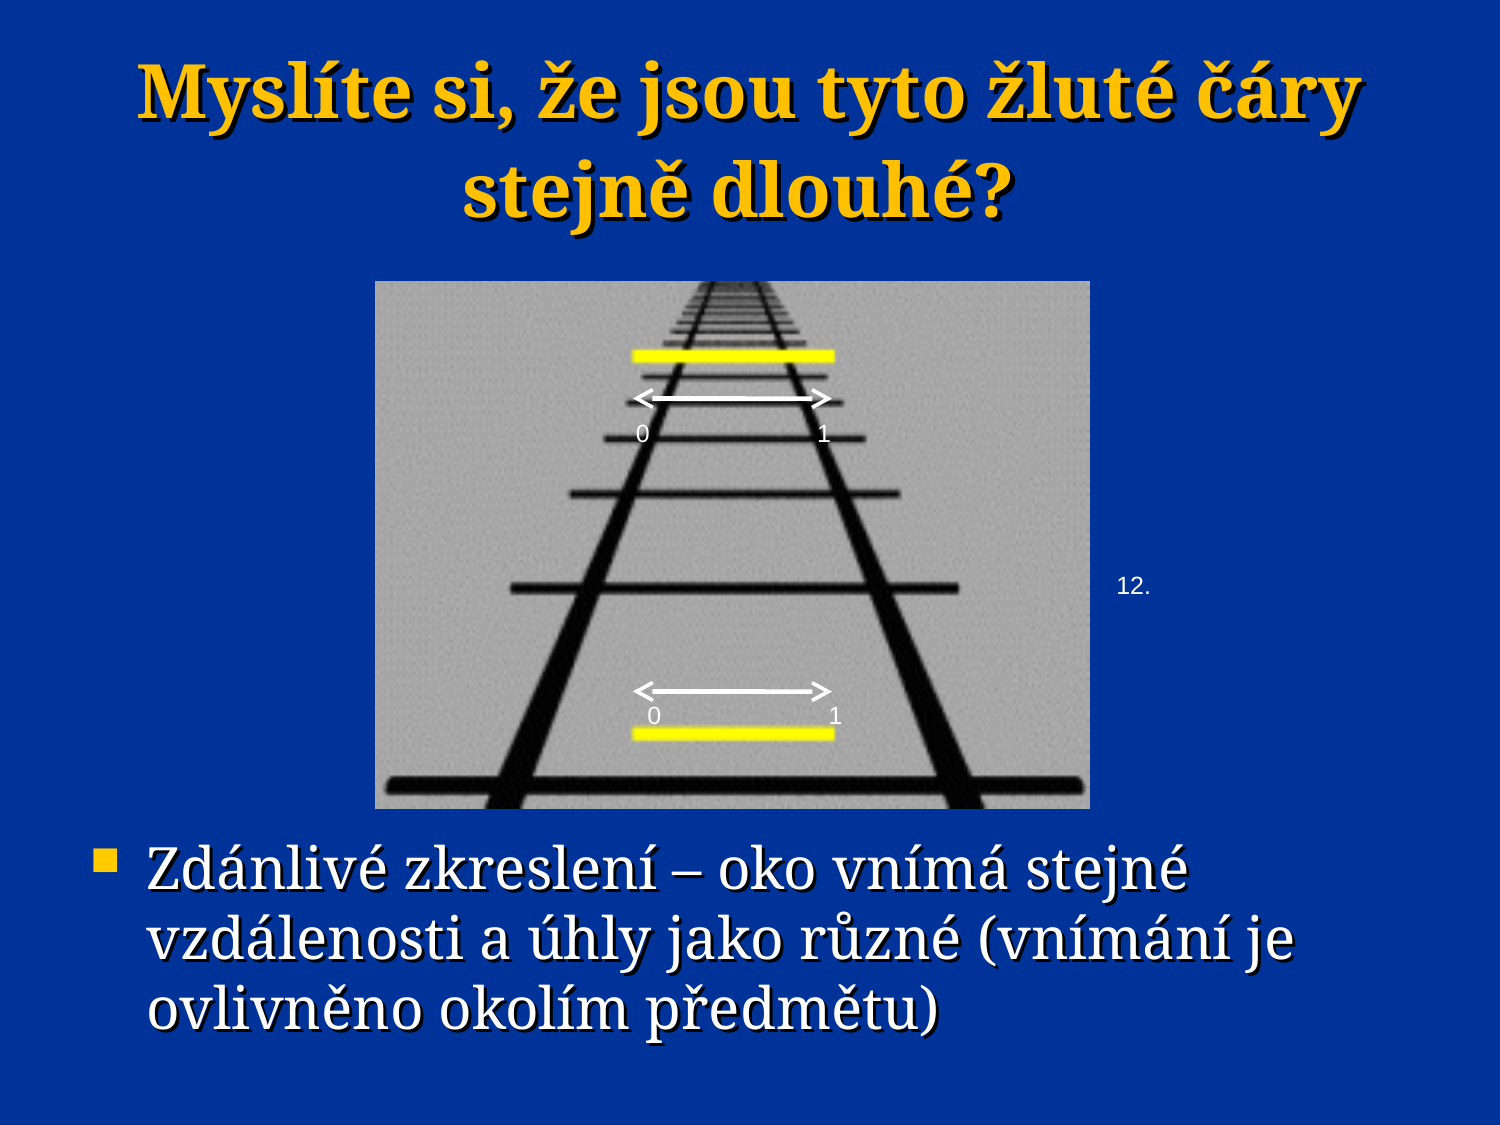

# Myslíte si, že jsou tyto žluté čáry stejně dlouhé?
Zdánlivé zkreslení – oko vnímá stejné vzdálenosti a úhly jako různé (vnímání je ovlivněno okolím předmětu)
0 1
12.
0 1